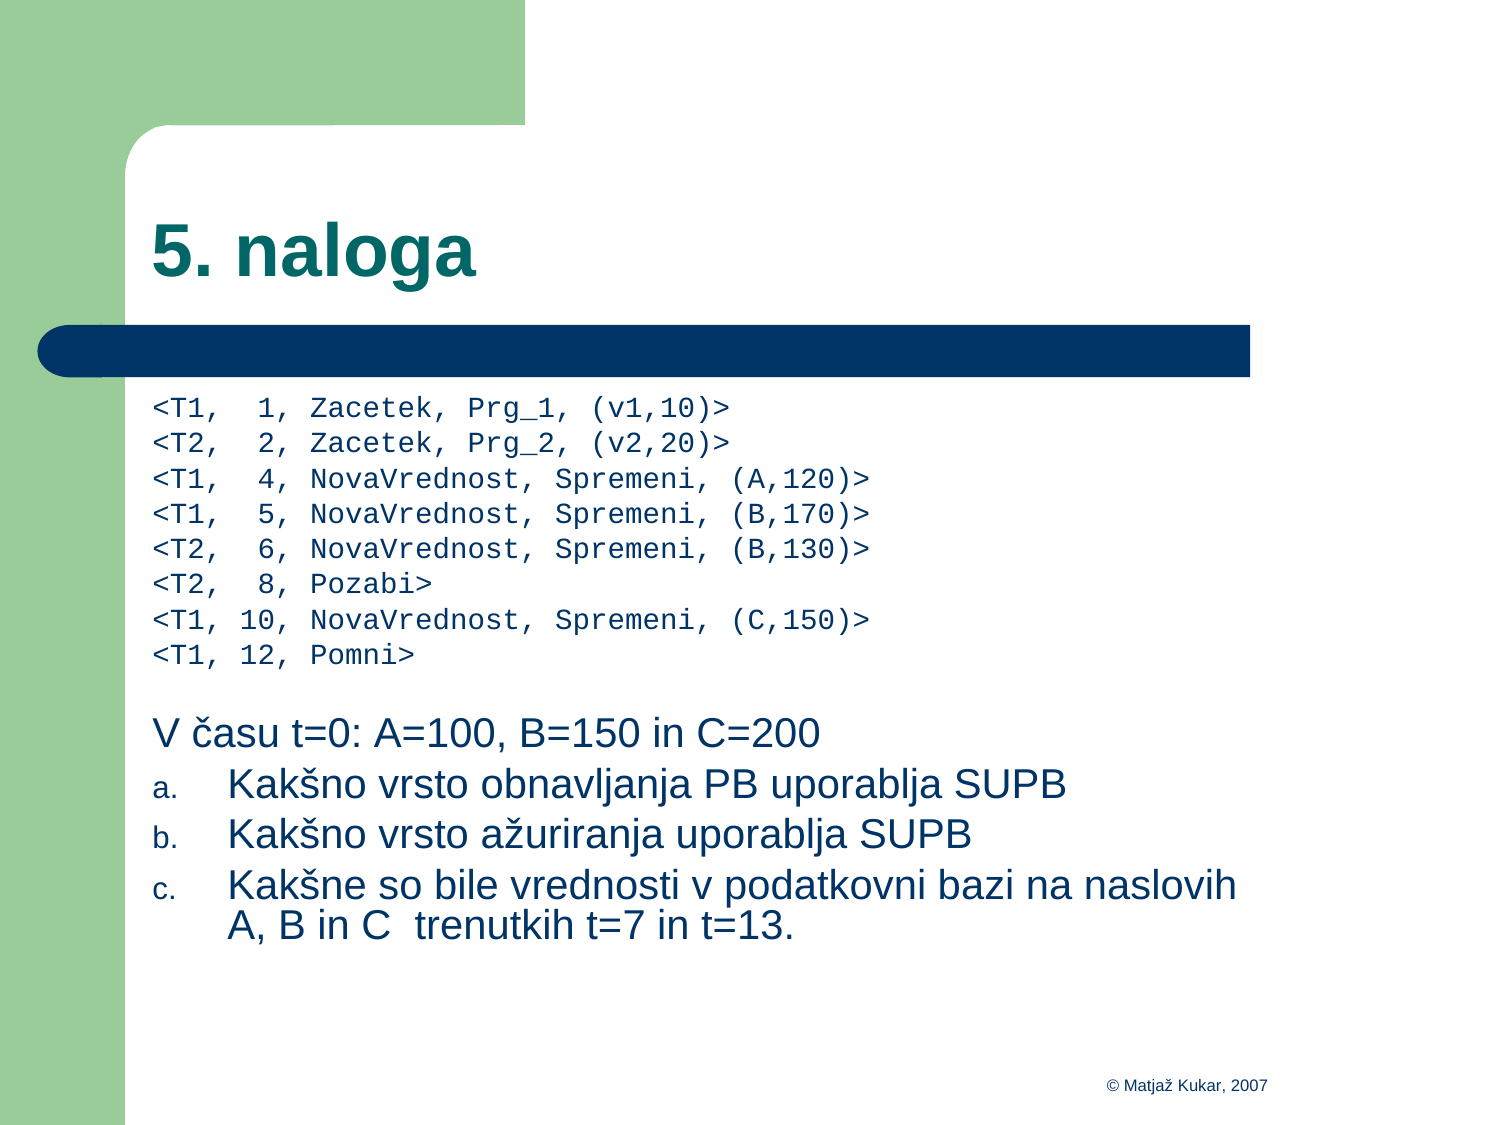

# 5. naloga
<T1, 1, Zacetek, Prg_1, (v1,10)>
<T2, 2, Zacetek, Prg_2, (v2,20)>
<T1, 4, NovaVrednost, Spremeni, (A,120)>
<T1, 5, NovaVrednost, Spremeni, (B,170)>
<T2, 6, NovaVrednost, Spremeni, (B,130)>
<T2, 8, Pozabi>
<T1, 10, NovaVrednost, Spremeni, (C,150)>
<T1, 12, Pomni>
V času t=0: A=100, B=150 in C=200
Kakšno vrsto obnavljanja PB uporablja SUPB
Kakšno vrsto ažuriranja uporablja SUPB
Kakšne so bile vrednosti v podatkovni bazi na naslovih
A, B in C trenutkih t=7 in t=13.
© Matjaž Kukar, 2007